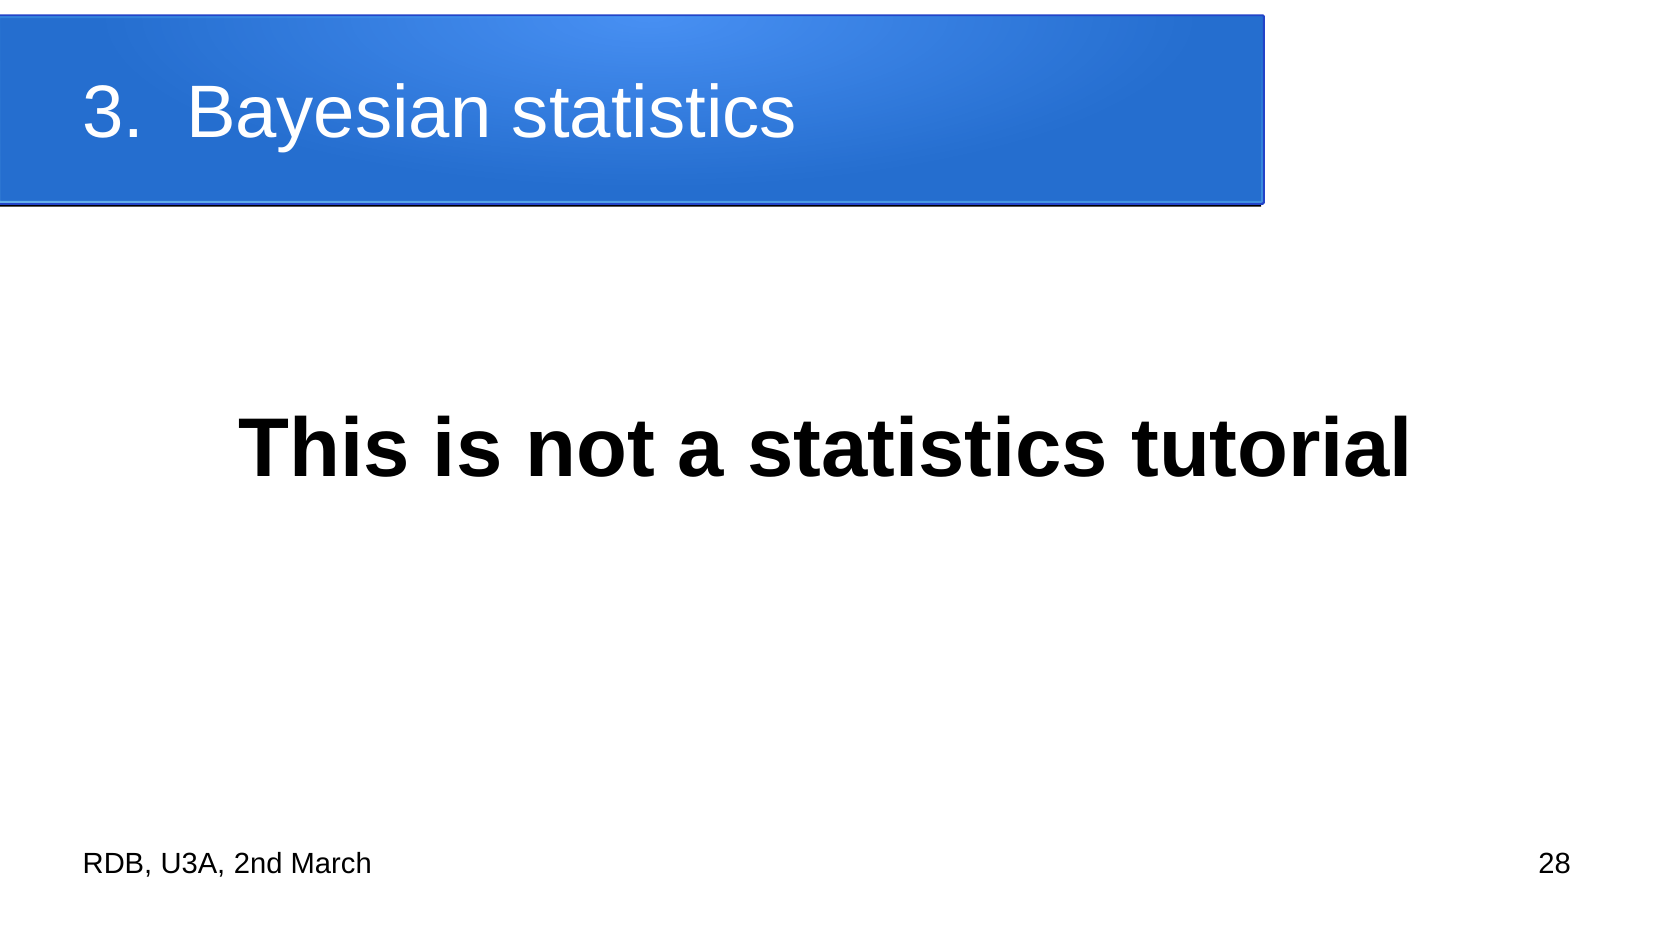

# 3. Bayesian statistics
This is not a statistics tutorial
RDB, U3A, 2nd March
28